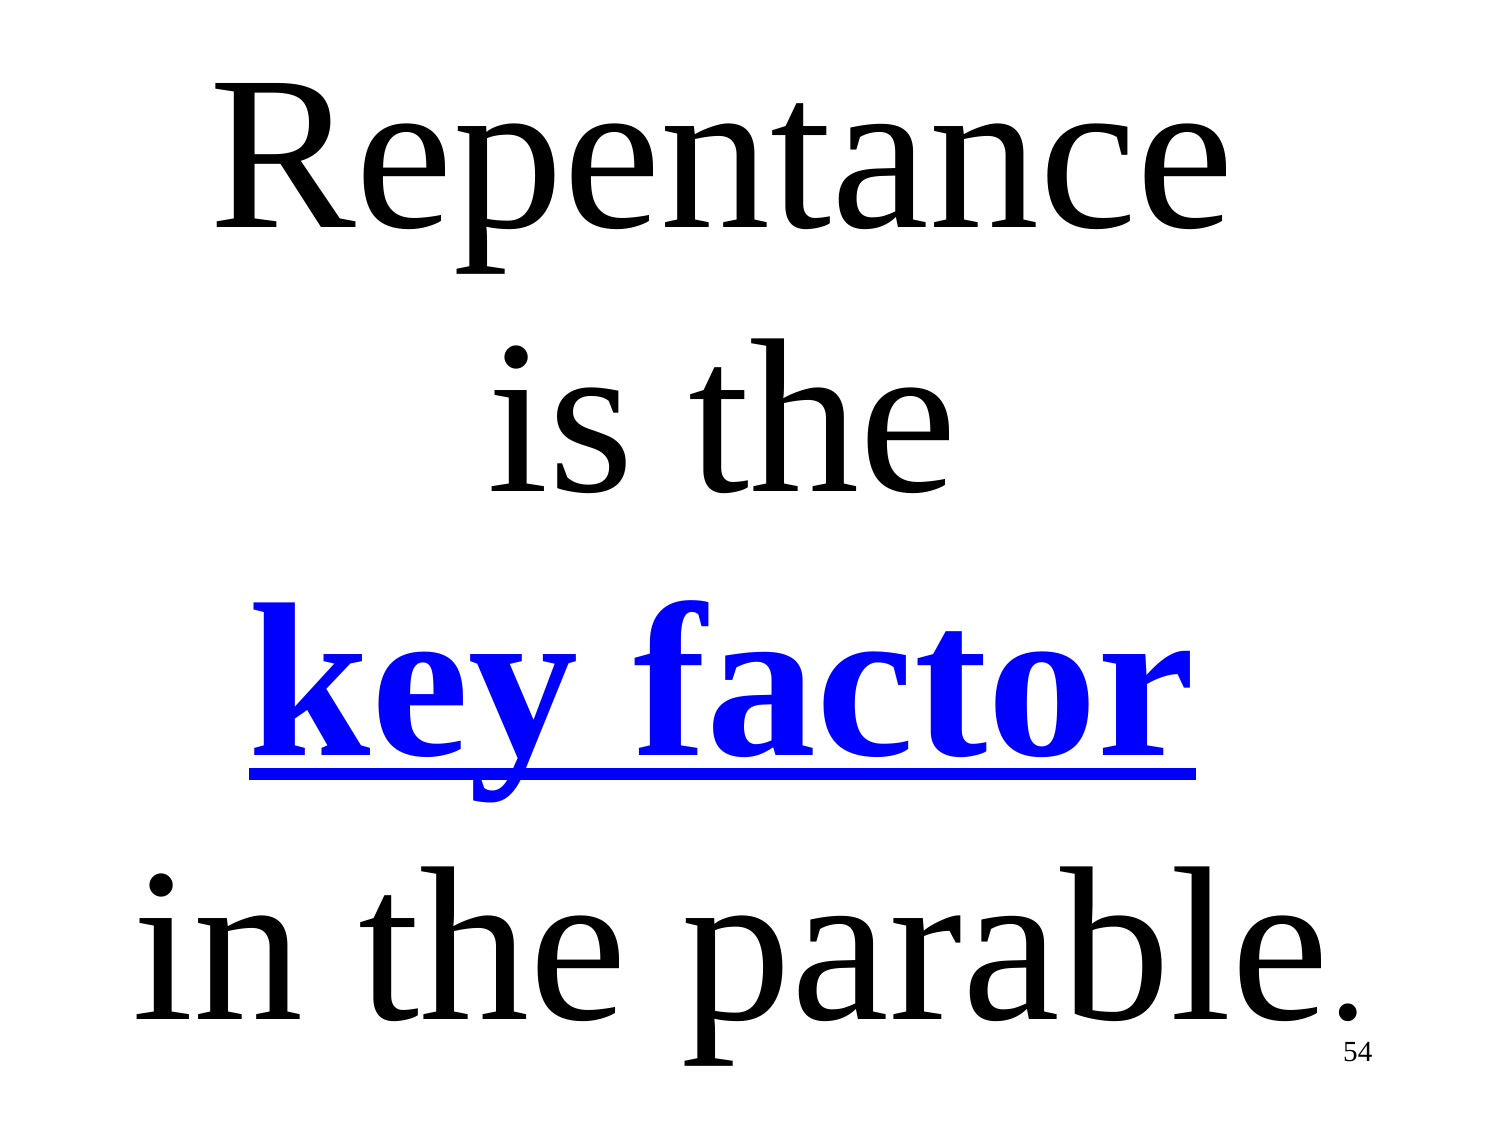

Repentance
is the
key factor
in the parable.